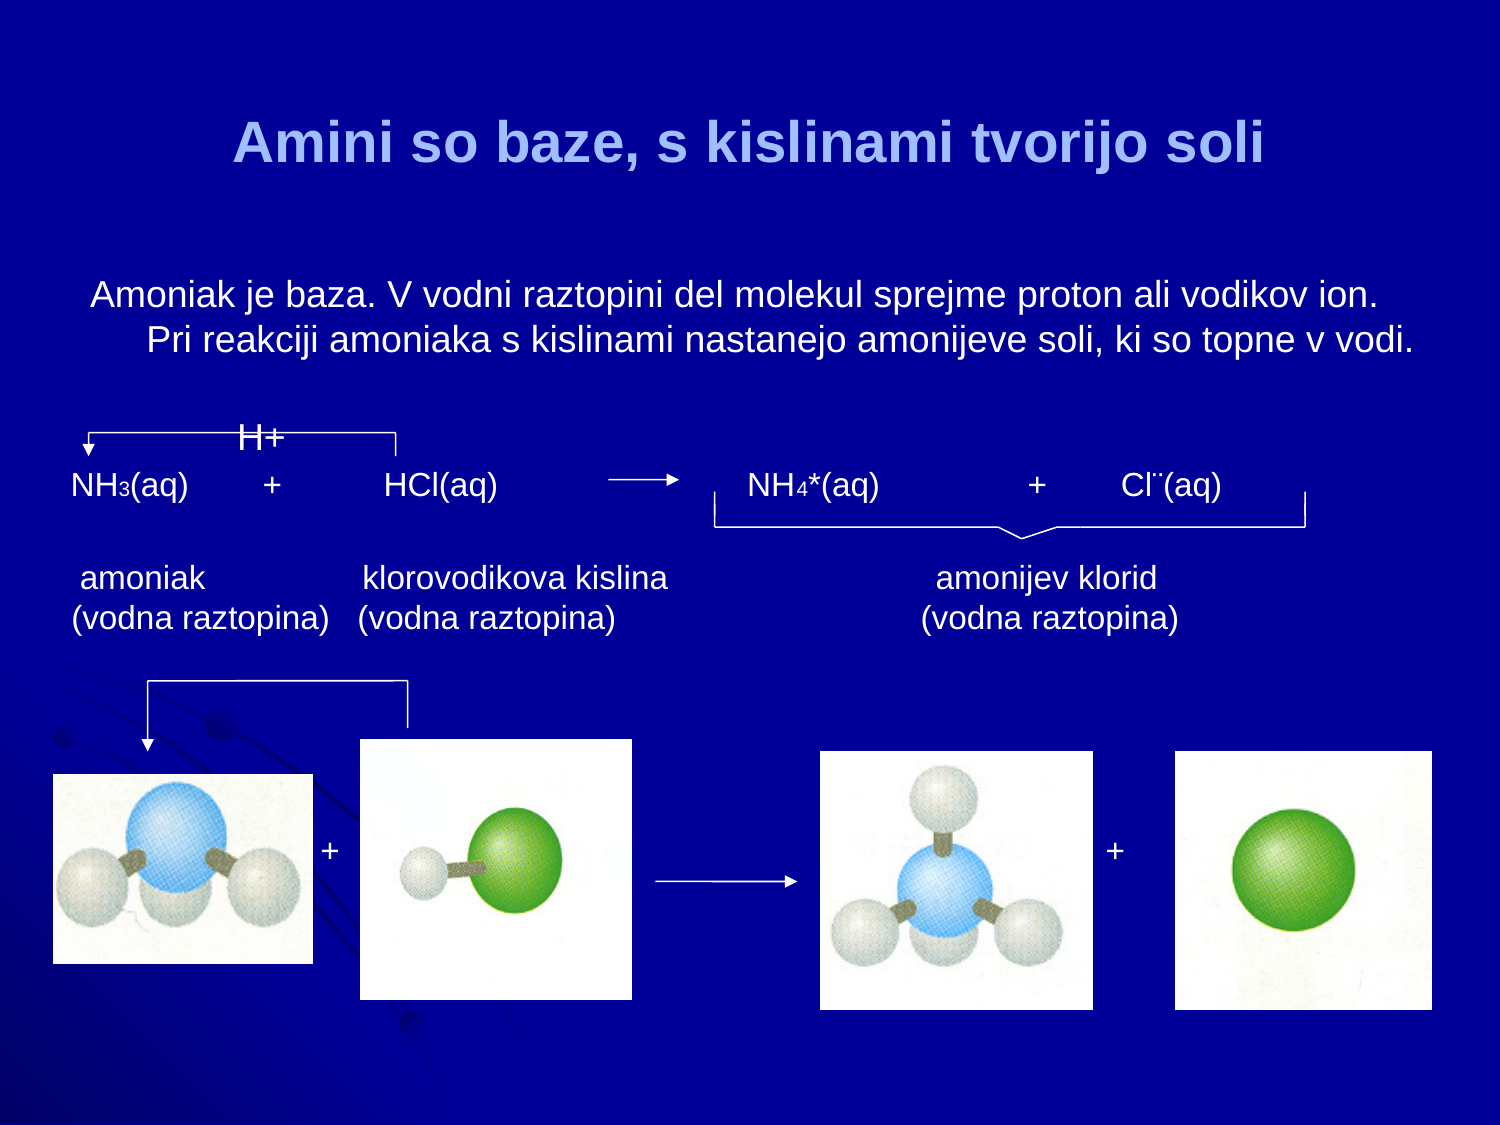

# Amini so baze, s kislinami tvorijo soli
Amoniak je baza. V vodni raztopini del molekul sprejme proton ali vodikov ion. Pri reakciji amoniaka s kislinami nastanejo amonijeve soli, ki so topne v vodi.
 H+
 NH3(aq) + HCl(aq) NH4*(aq) + Cl¨(aq)
 amoniak klorovodikova kislina amonijev klorid (vodna raztopina) (vodna raztopina) (vodna raztopina)
 + +